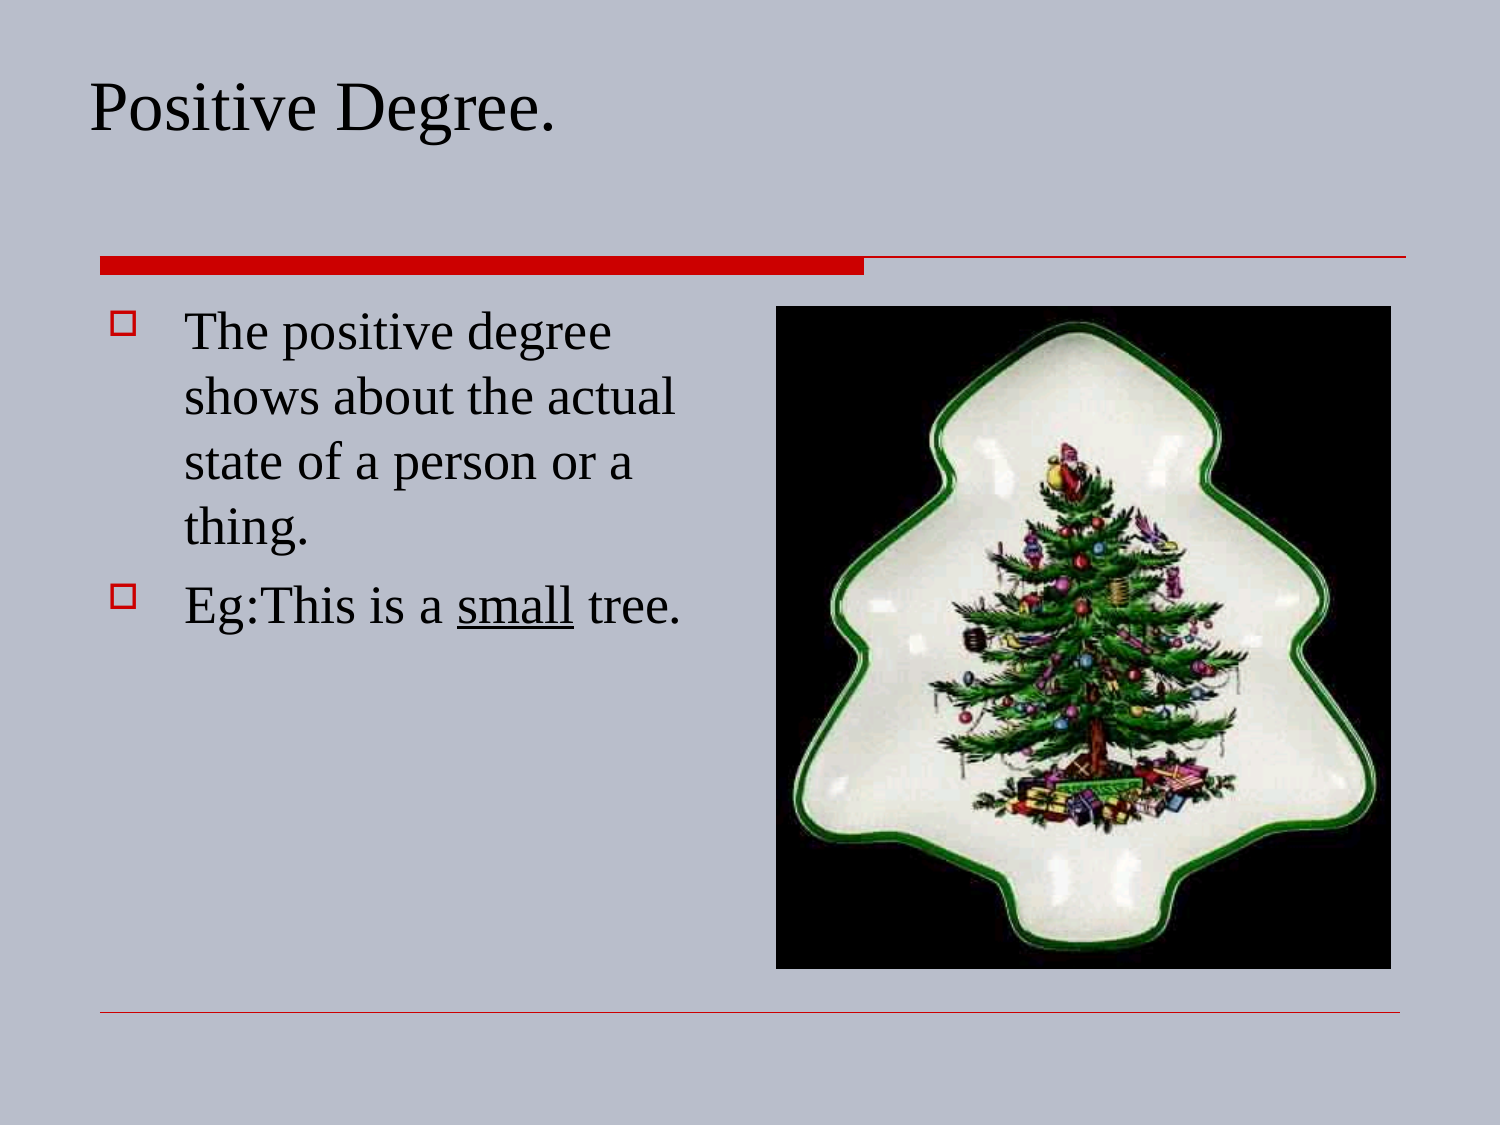

# Positive Degree.
The positive degree shows about the actual state of a person or a thing.
Eg:This is a small tree.